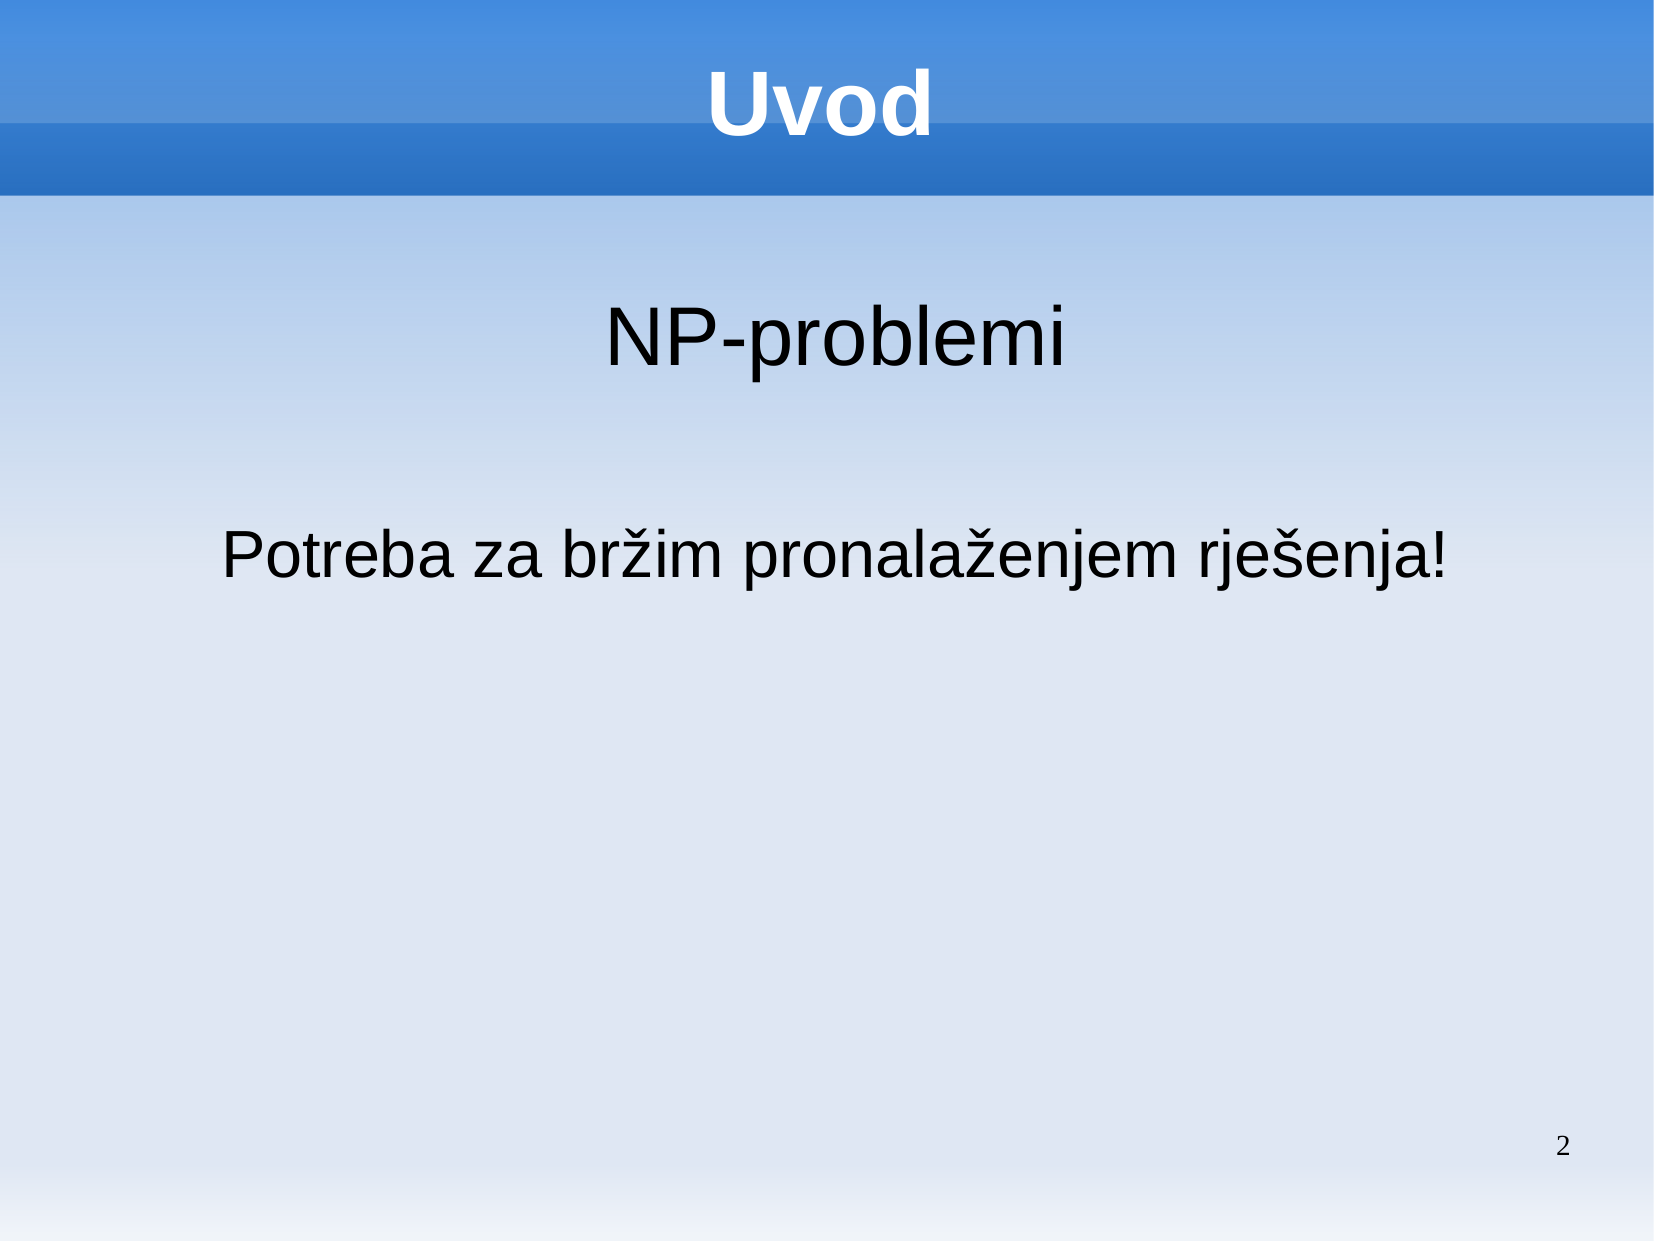

# Uvod
NP-problemi
Potreba za bržim pronalaženjem rješenja!
2